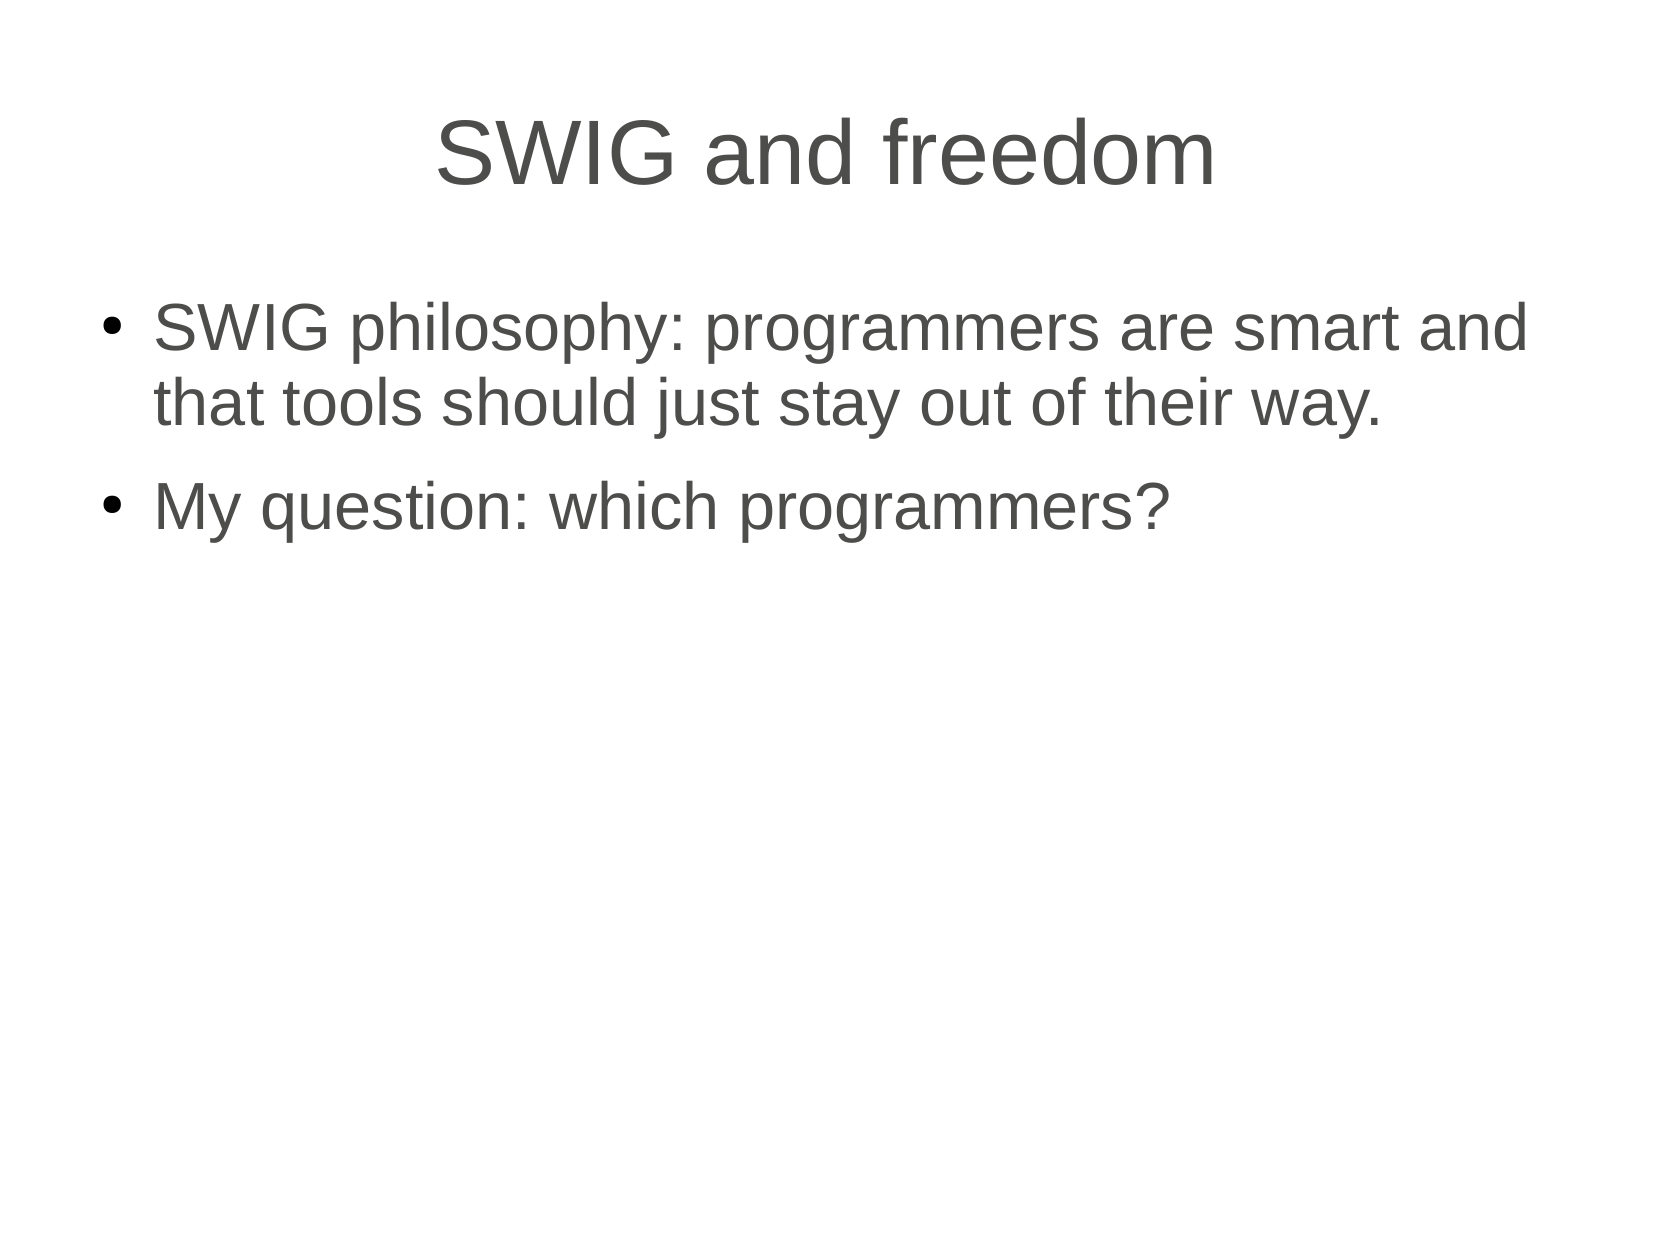

# SWIG and freedom
SWIG philosophy: programmers are smart and that tools should just stay out of their way.
My question: which programmers?